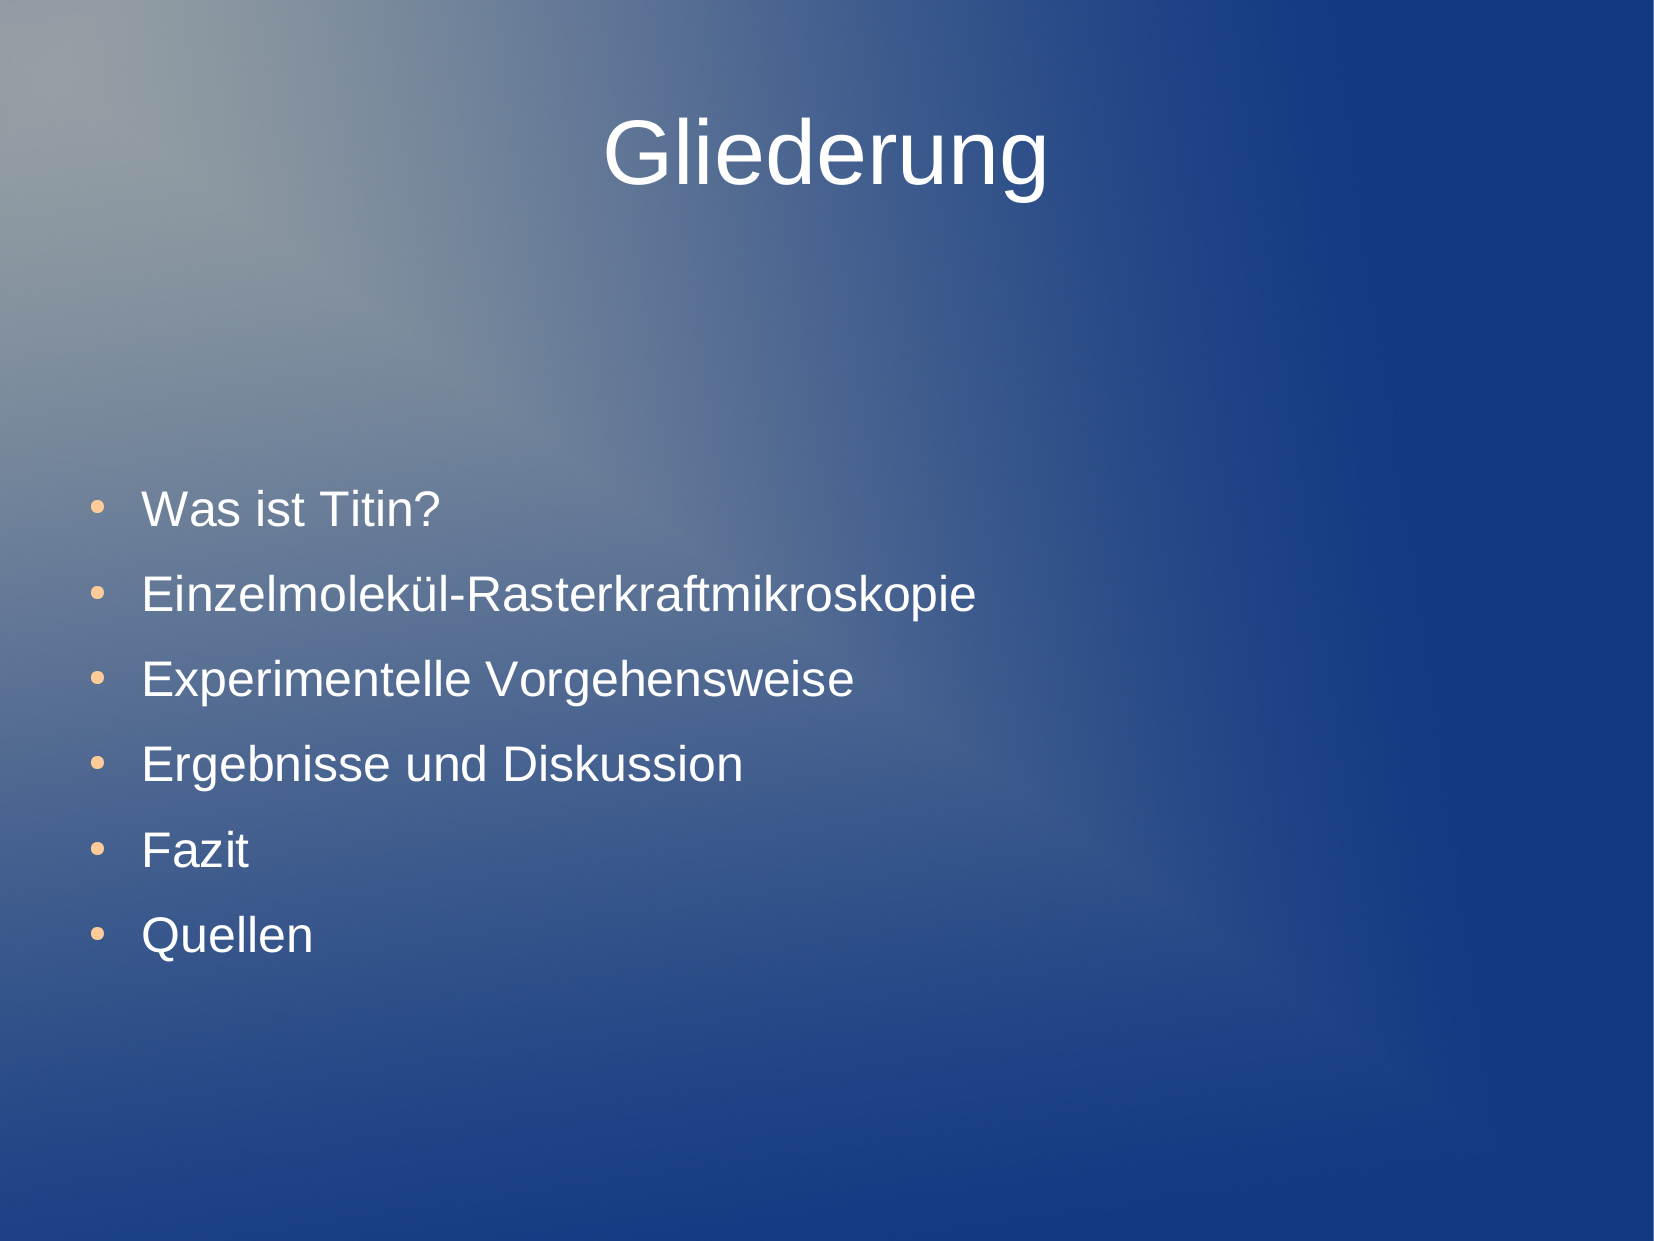

# Gliederung
Was ist Titin?
Einzelmolekül-Rasterkraftmikroskopie
Experimentelle Vorgehensweise
Ergebnisse und Diskussion
Fazit
Quellen